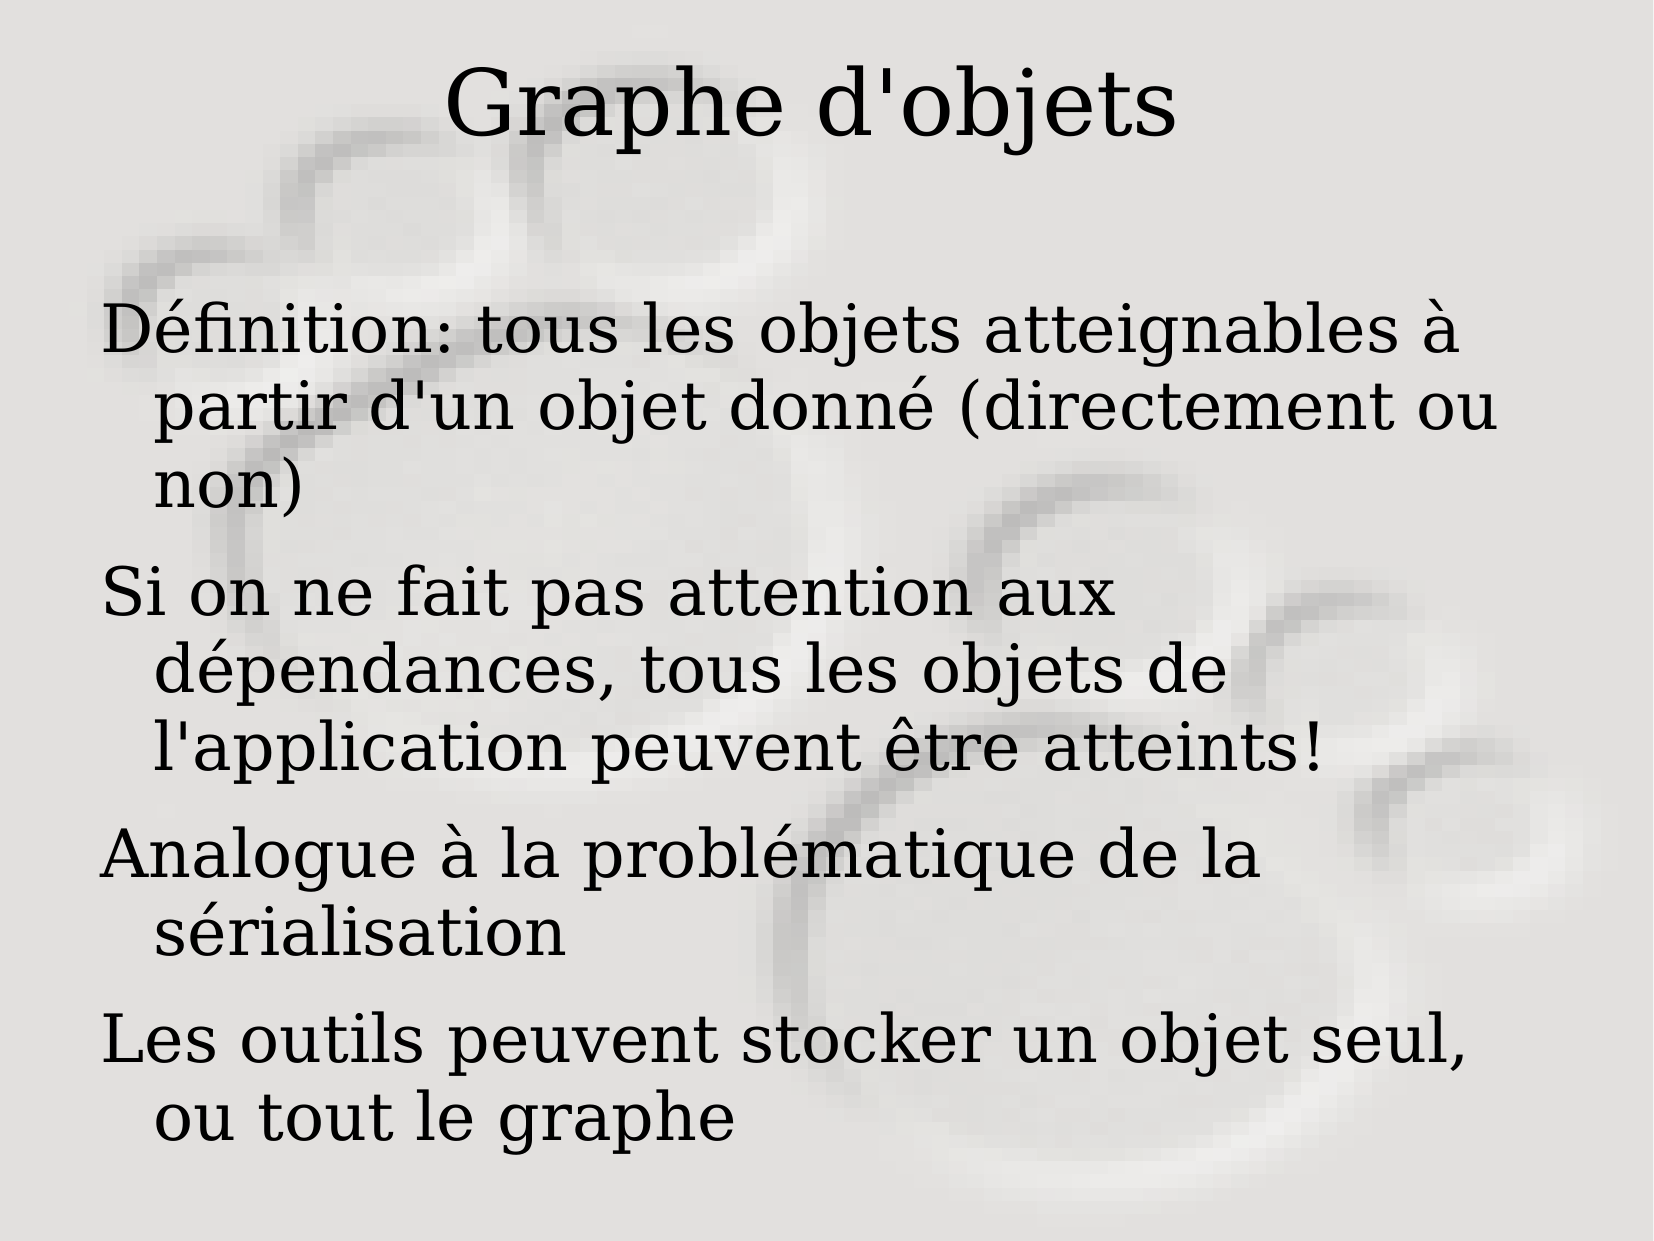

# Graphe d'objets
Définition: tous les objets atteignables à partir d'un objet donné (directement ou non)
Si on ne fait pas attention aux dépendances, tous les objets de l'application peuvent être atteints!
Analogue à la problématique de la sérialisation
Les outils peuvent stocker un objet seul, ou tout le graphe